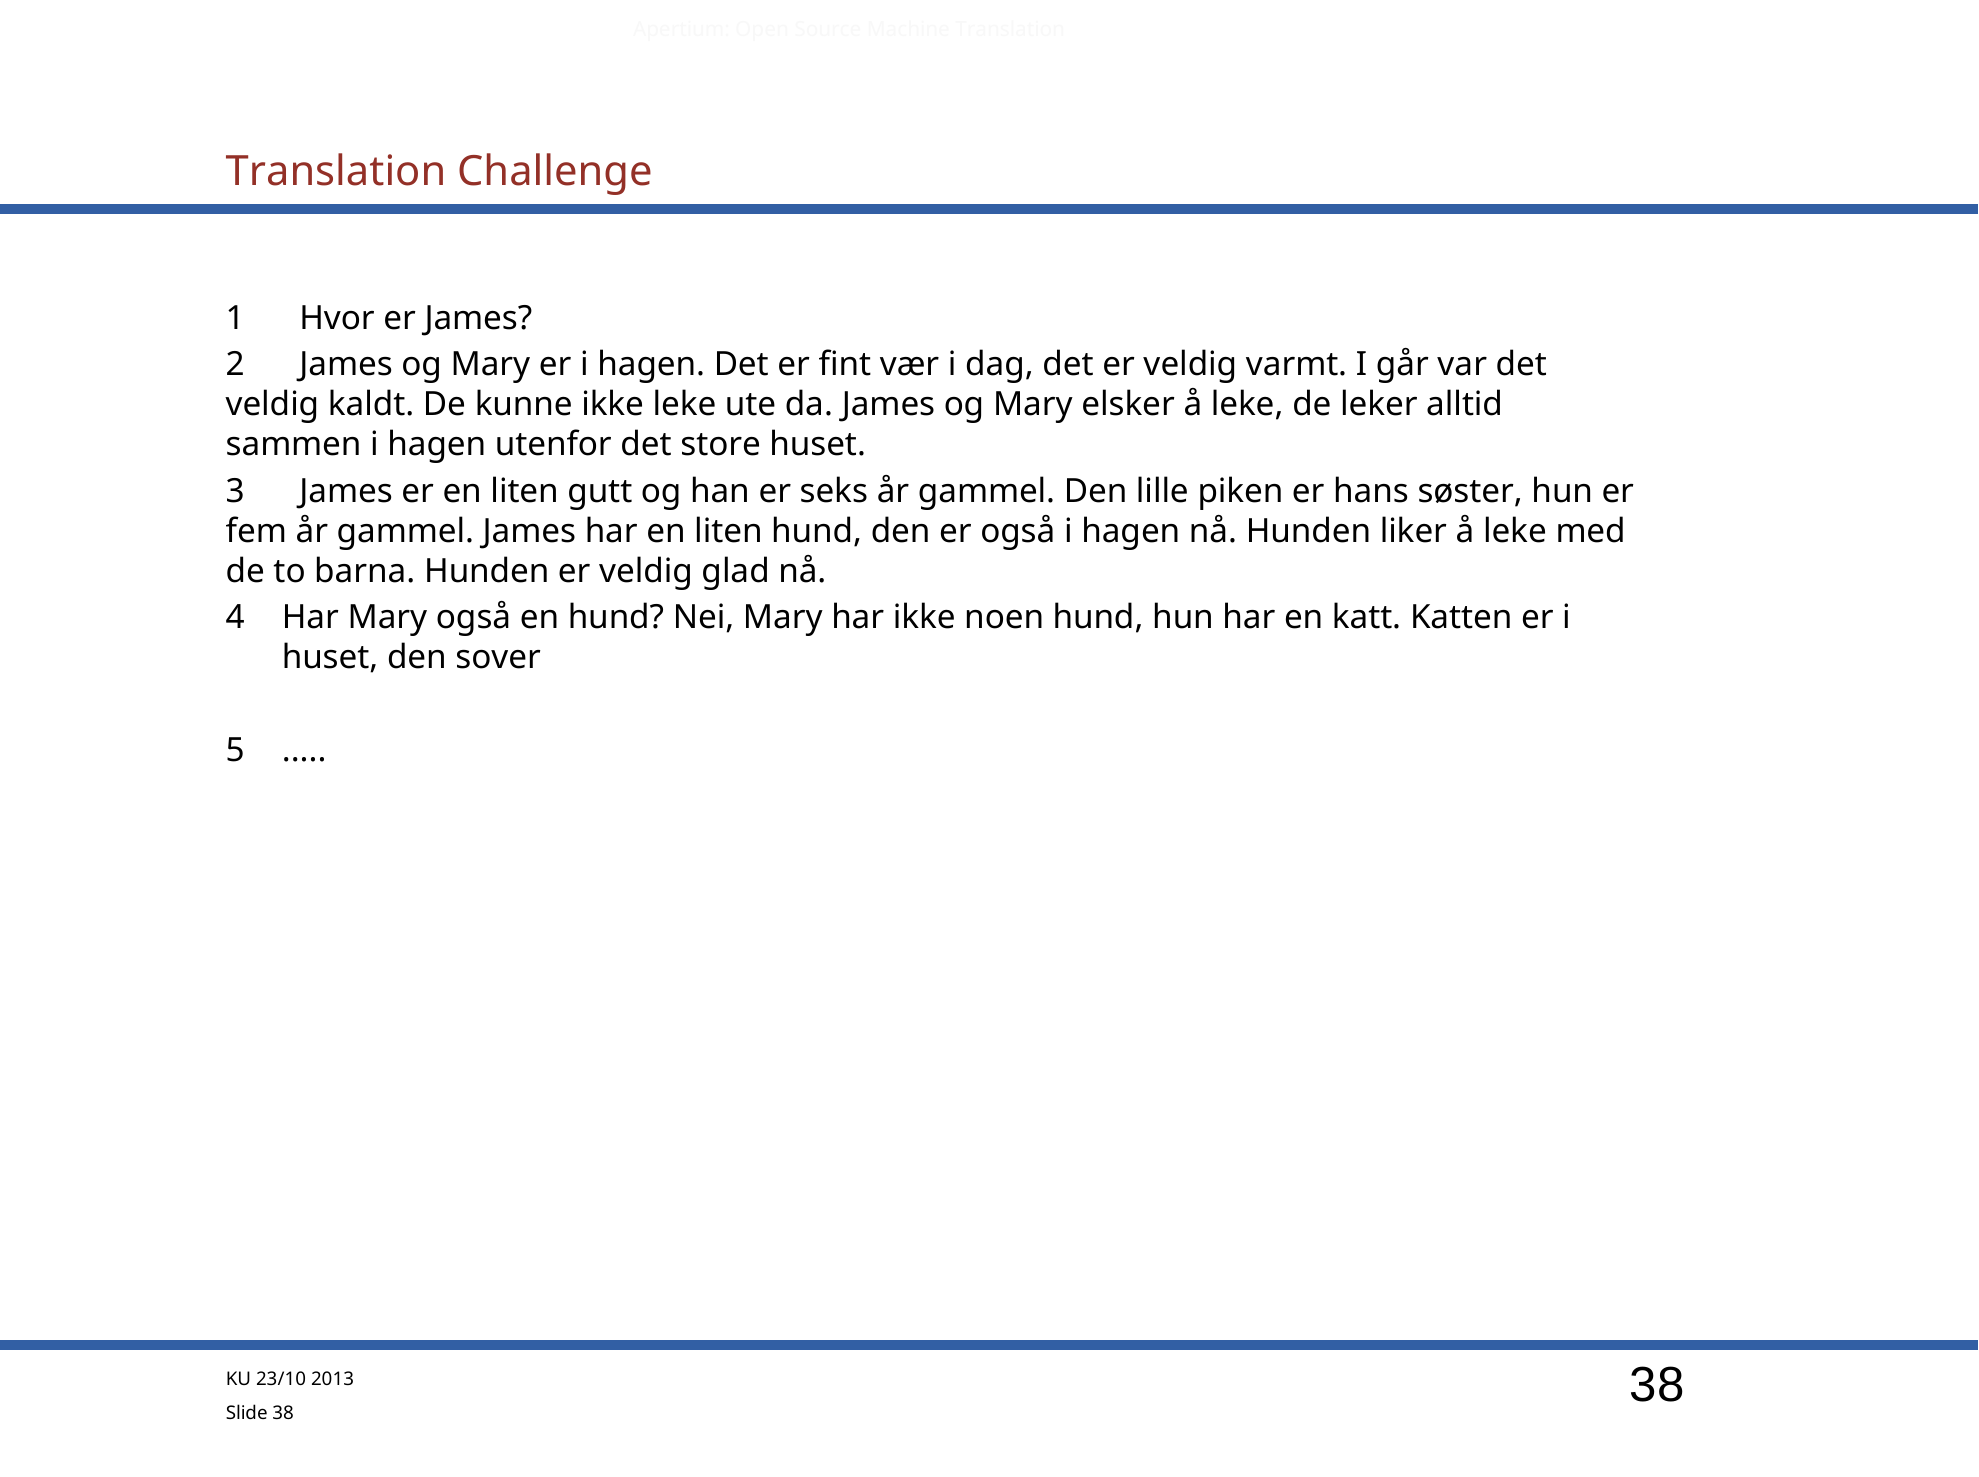

Apertium: Open Source Machine Translation
# Translation Challenge
1	Hvor er James?
2	James og Mary er i hagen. Det er fint vær i dag, det er veldig varmt. I går var det veldig kaldt. De kunne ikke leke ute da. James og Mary elsker å leke, de leker alltid sammen i hagen utenfor det store huset.
3	James er en liten gutt og han er seks år gammel. Den lille piken er hans søster, hun er fem år gammel. James har en liten hund, den er også i hagen nå. Hunden liker å leke med de to barna. Hunden er veldig glad nå.
Har Mary også en hund? Nei, Mary har ikke noen hund, hun har en katt. Katten er i huset, den sover
.....
KU 23/10 2013
Slide